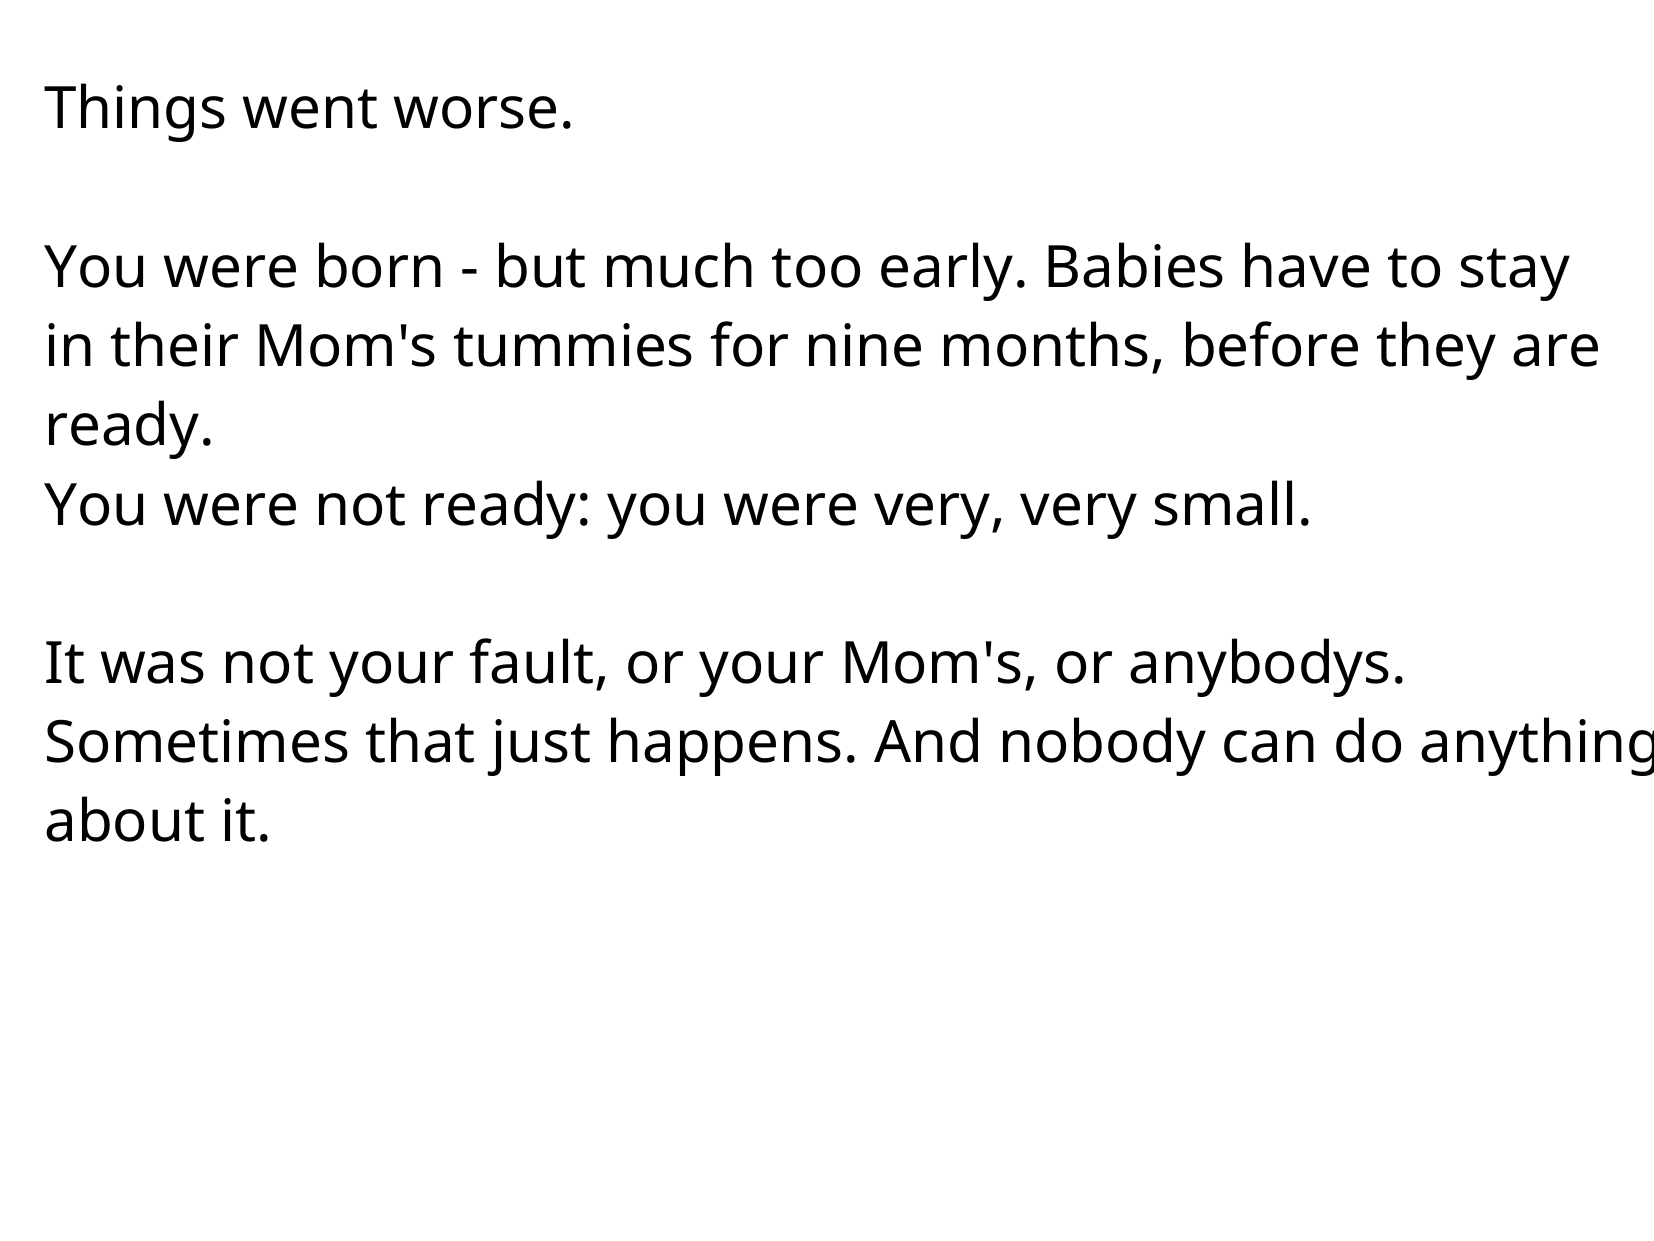

Things went worse.
You were born - but much too early. Babies have to stay
in their Mom's tummies for nine months, before they are
ready.
You were not ready: you were very, very small.
It was not your fault, or your Mom's, or anybodys.
Sometimes that just happens. And nobody can do anything
about it.